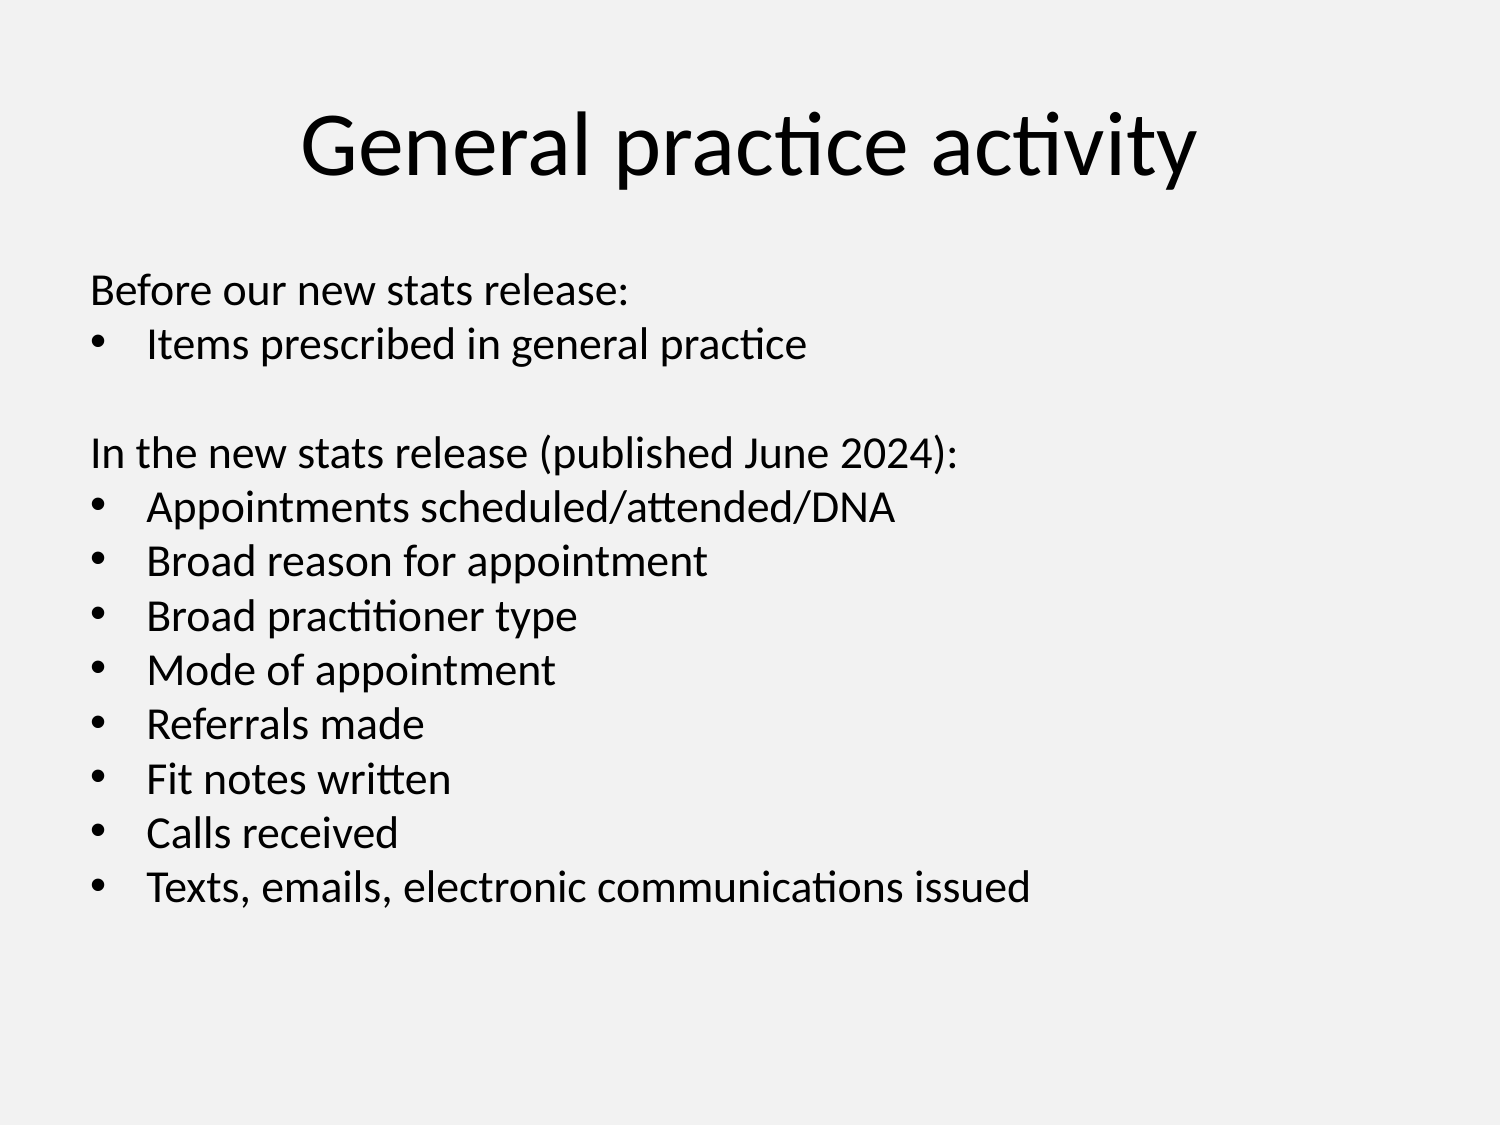

General practice activity
# Before our new stats release:
Items prescribed in general practice
In the new stats release (published June 2024):
Appointments scheduled/attended/DNA
Broad reason for appointment
Broad practitioner type
Mode of appointment
Referrals made
Fit notes written
Calls received
Texts, emails, electronic communications issued